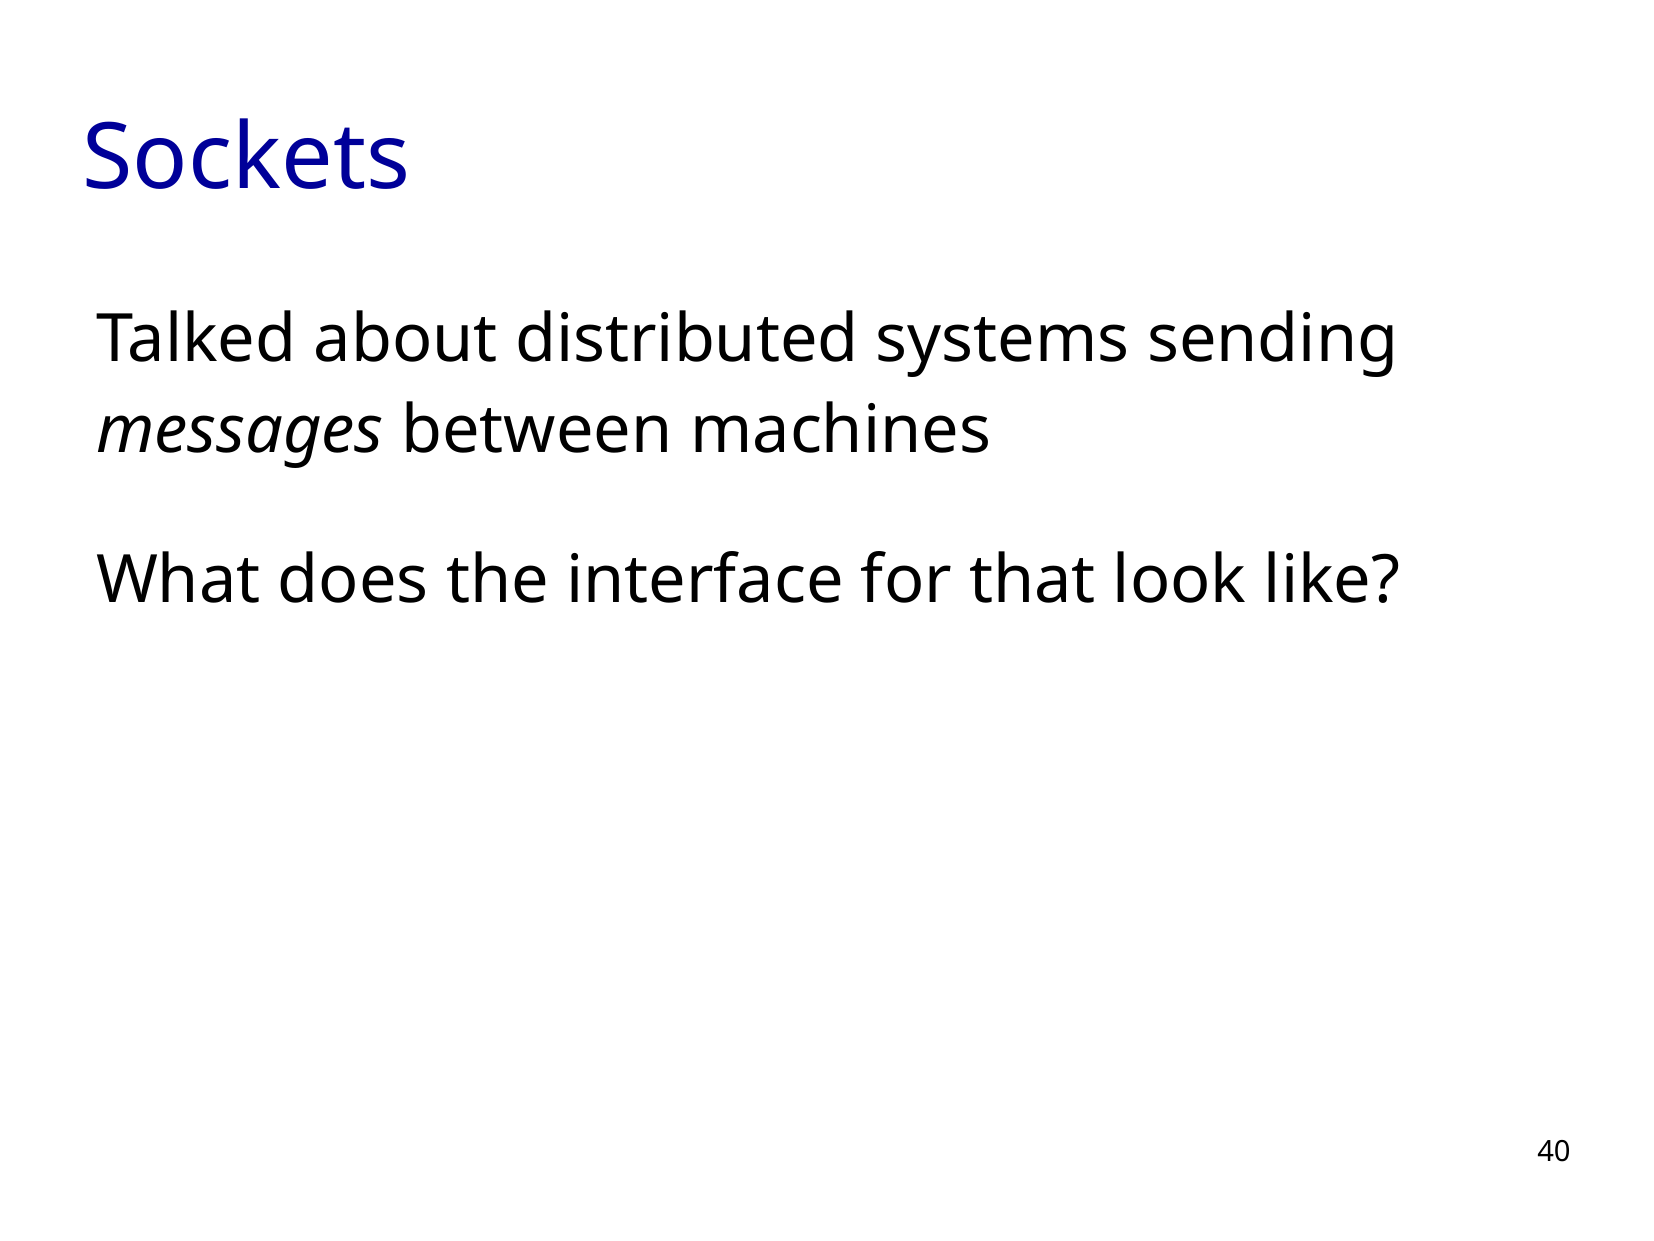

# Sockets
Talked about distributed systems sending messages between machines
What does the interface for that look like?
40